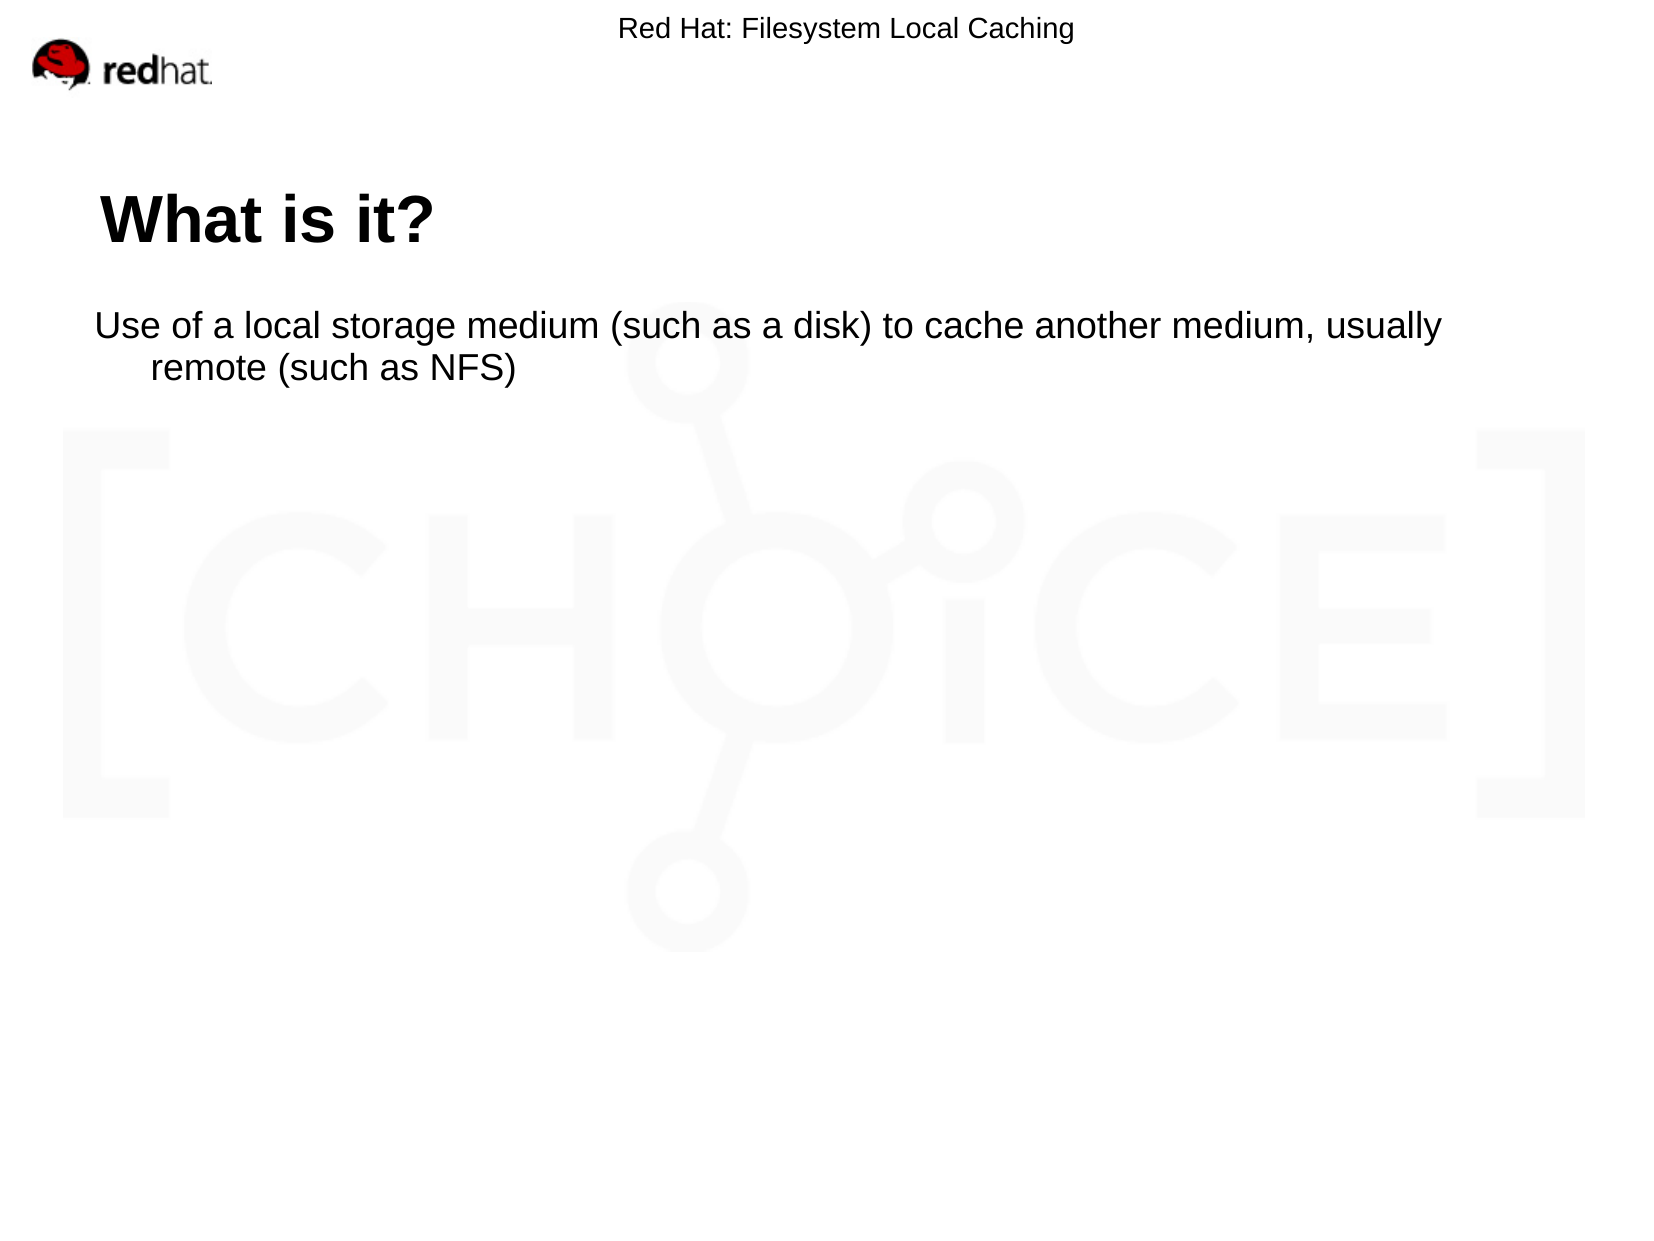

# What is it?
Use of a local storage medium (such as a disk) to cache another medium, usually remote (such as NFS)